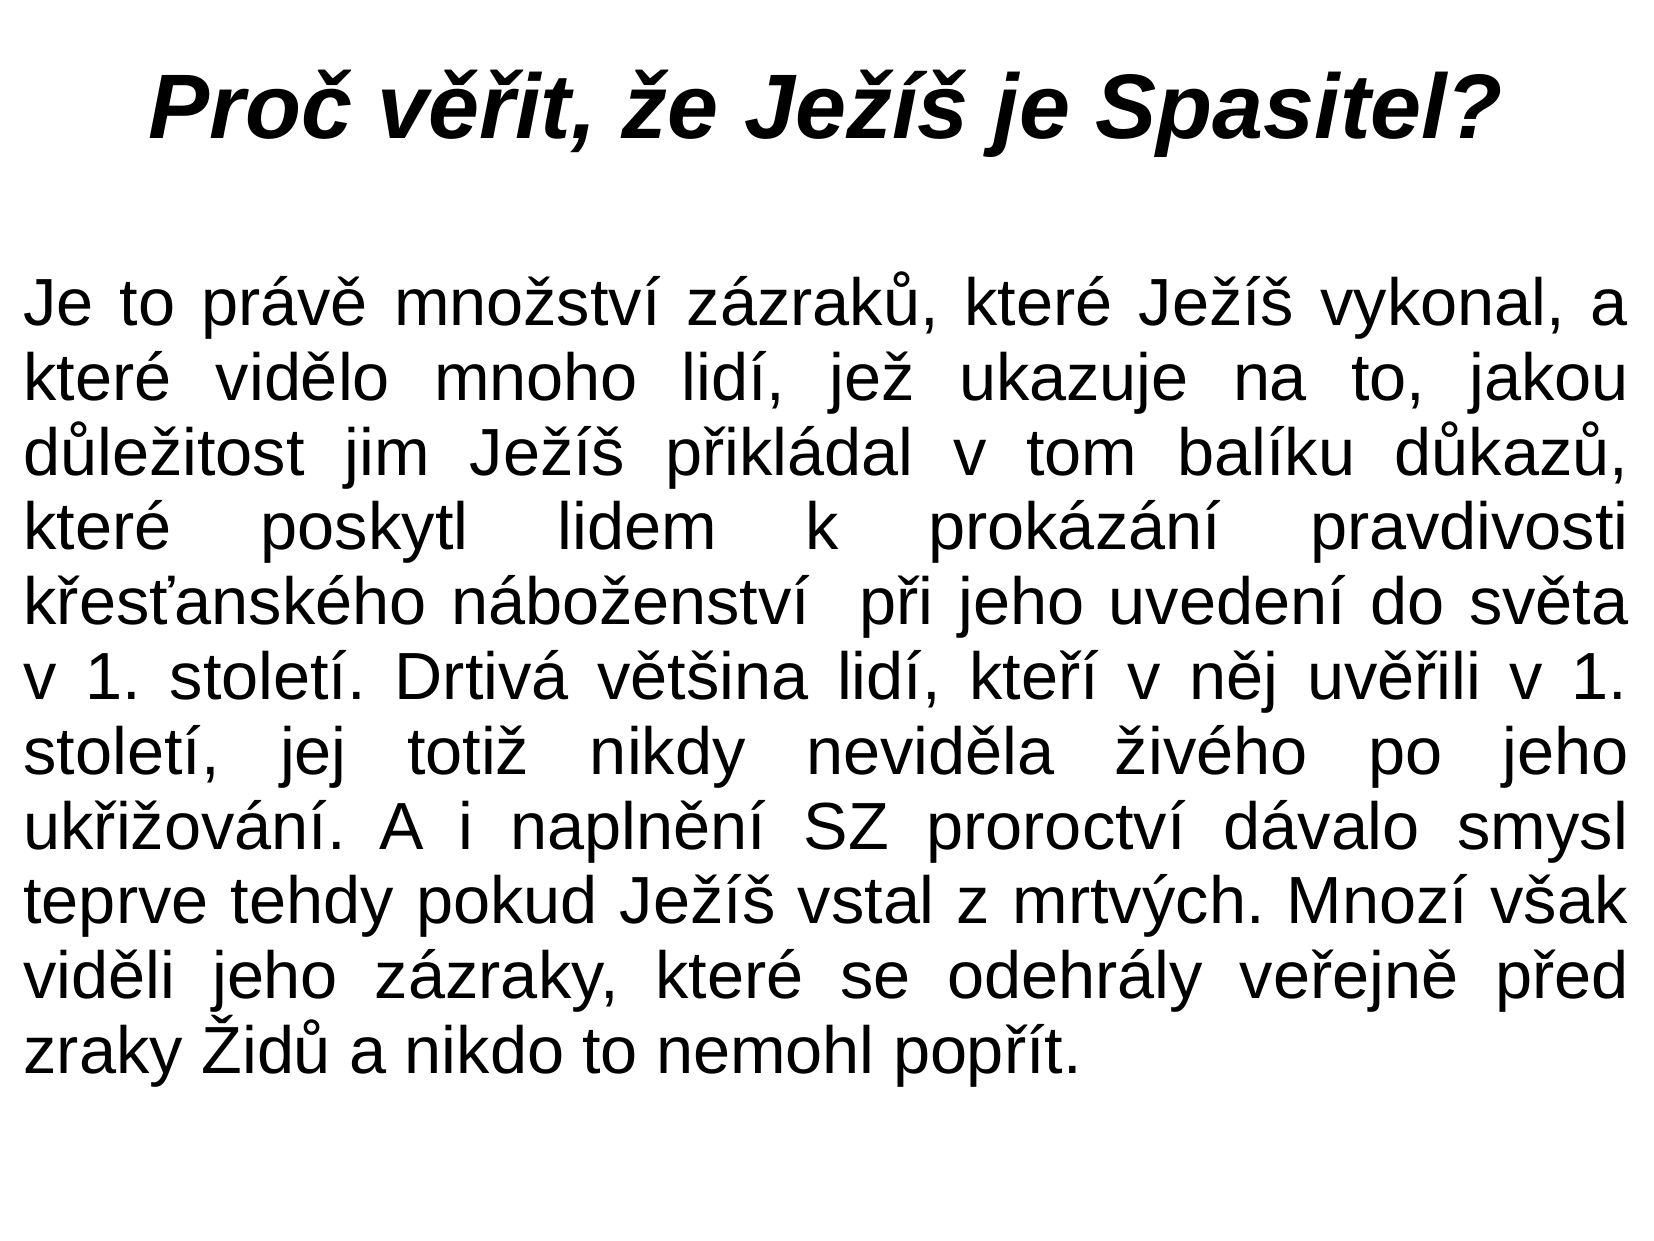

Je to právě množství zázraků, které Ježíš vykonal, a které vidělo mnoho lidí, jež ukazuje na to, jakou důležitost jim Ježíš přikládal v tom balíku důkazů, které poskytl lidem k prokázání pravdivosti křesťanského náboženství při jeho uvedení do světa v 1. století. Drtivá většina lidí, kteří v něj uvěřili v 1. století, jej totiž nikdy neviděla živého po jeho ukřižování. A i naplnění SZ proroctví dávalo smysl teprve tehdy pokud Ježíš vstal z mrtvých. Mnozí však viděli jeho zázraky, které se odehrály veřejně před zraky Židů a nikdo to nemohl popřít.
# Proč věřit, že Ježíš je Spasitel?